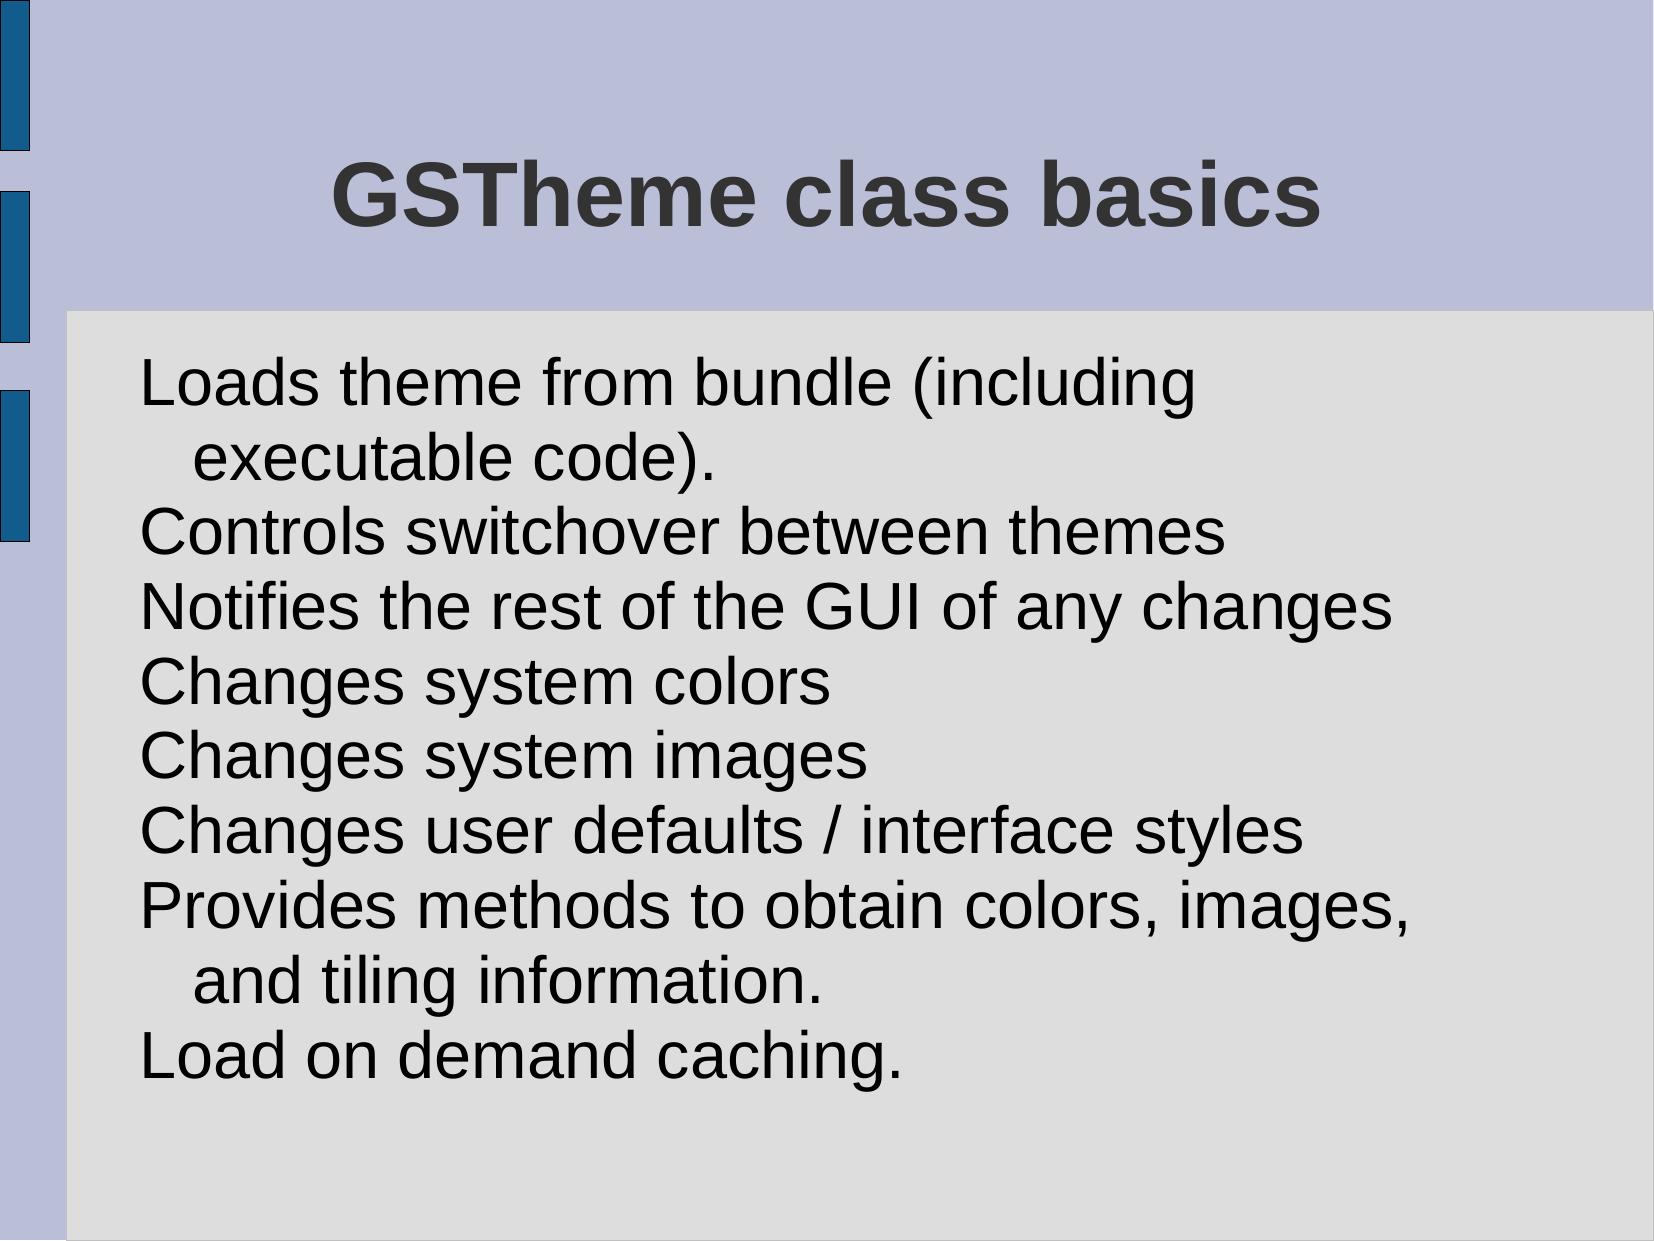

# GSTheme class basics
Loads theme from bundle (including executable code).
Controls switchover between themes
Notifies the rest of the GUI of any changes
Changes system colors
Changes system images
Changes user defaults / interface styles
Provides methods to obtain colors, images, and tiling information.
Load on demand caching.